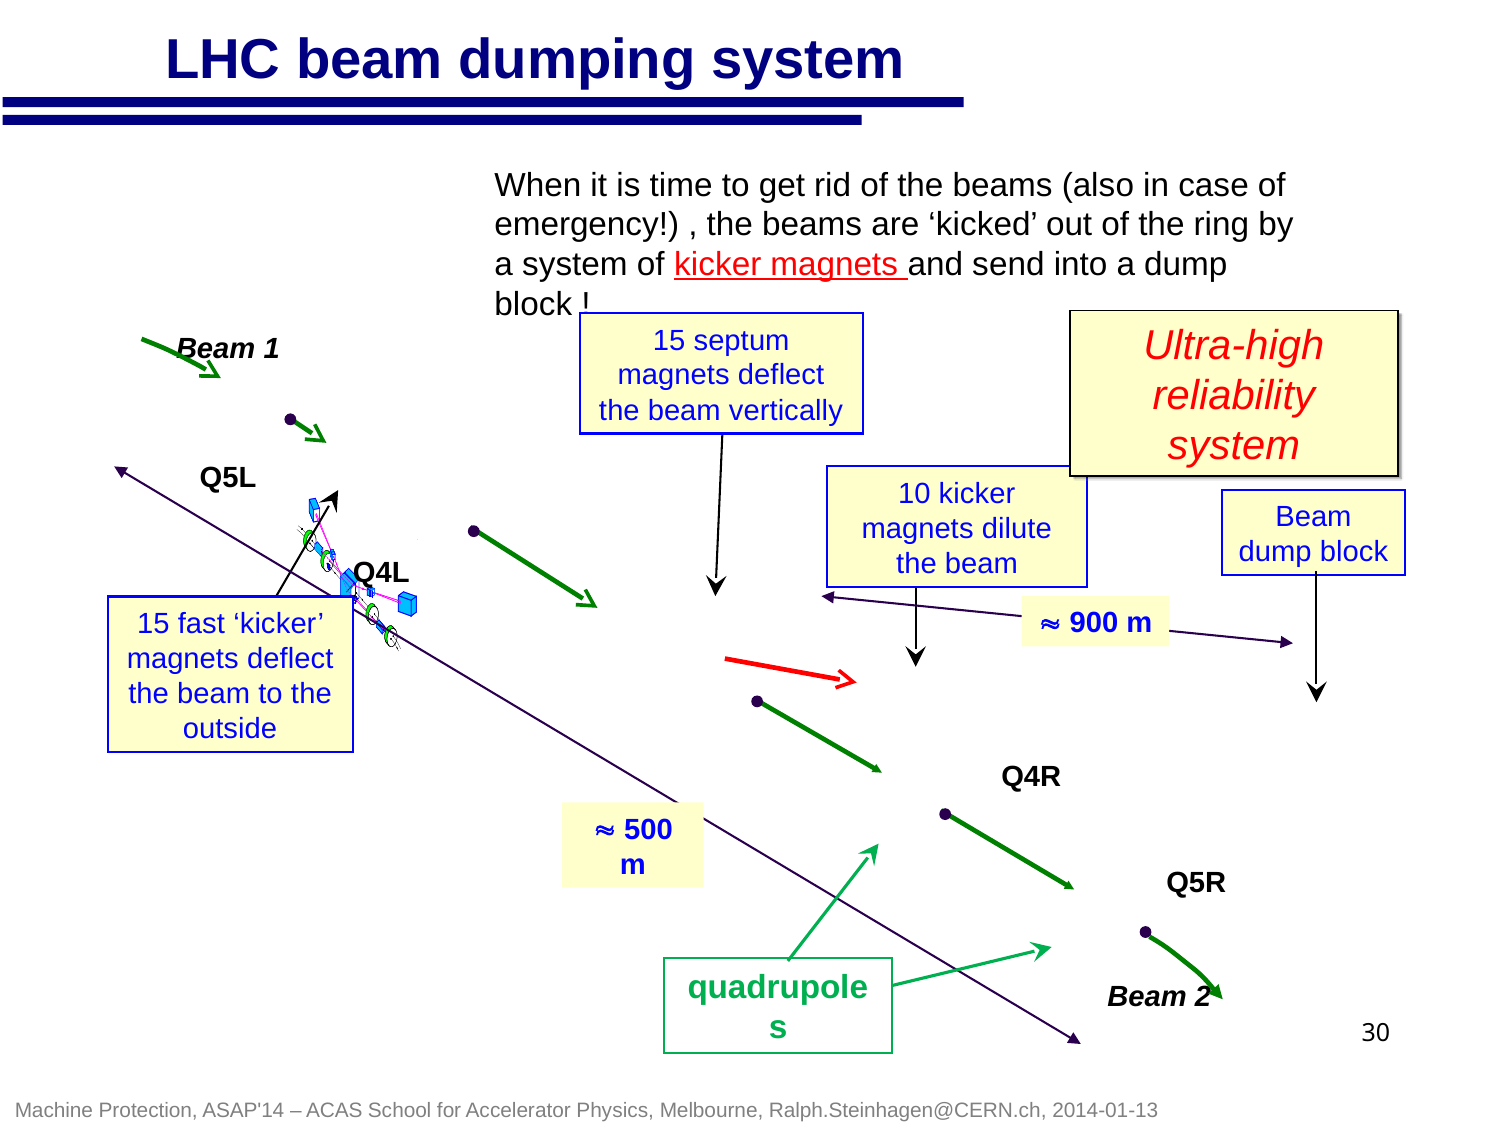

# LHC beam dumping system
When it is time to get rid of the beams (also in case of emergency!) , the beams are ‘kicked’ out of the ring by a system of kicker magnets and send into a dump block !
Ultra-high reliability system
15 septum magnets deflect the beam vertically
Beam 1
Q5L
10 kicker magnets dilute the beam
Beam dump block
Q4L
 900 m
15 fast ‘kicker’ magnets deflect the beam to the outside
Q4R
 500 m
Q5R
quadrupoles
Beam 2